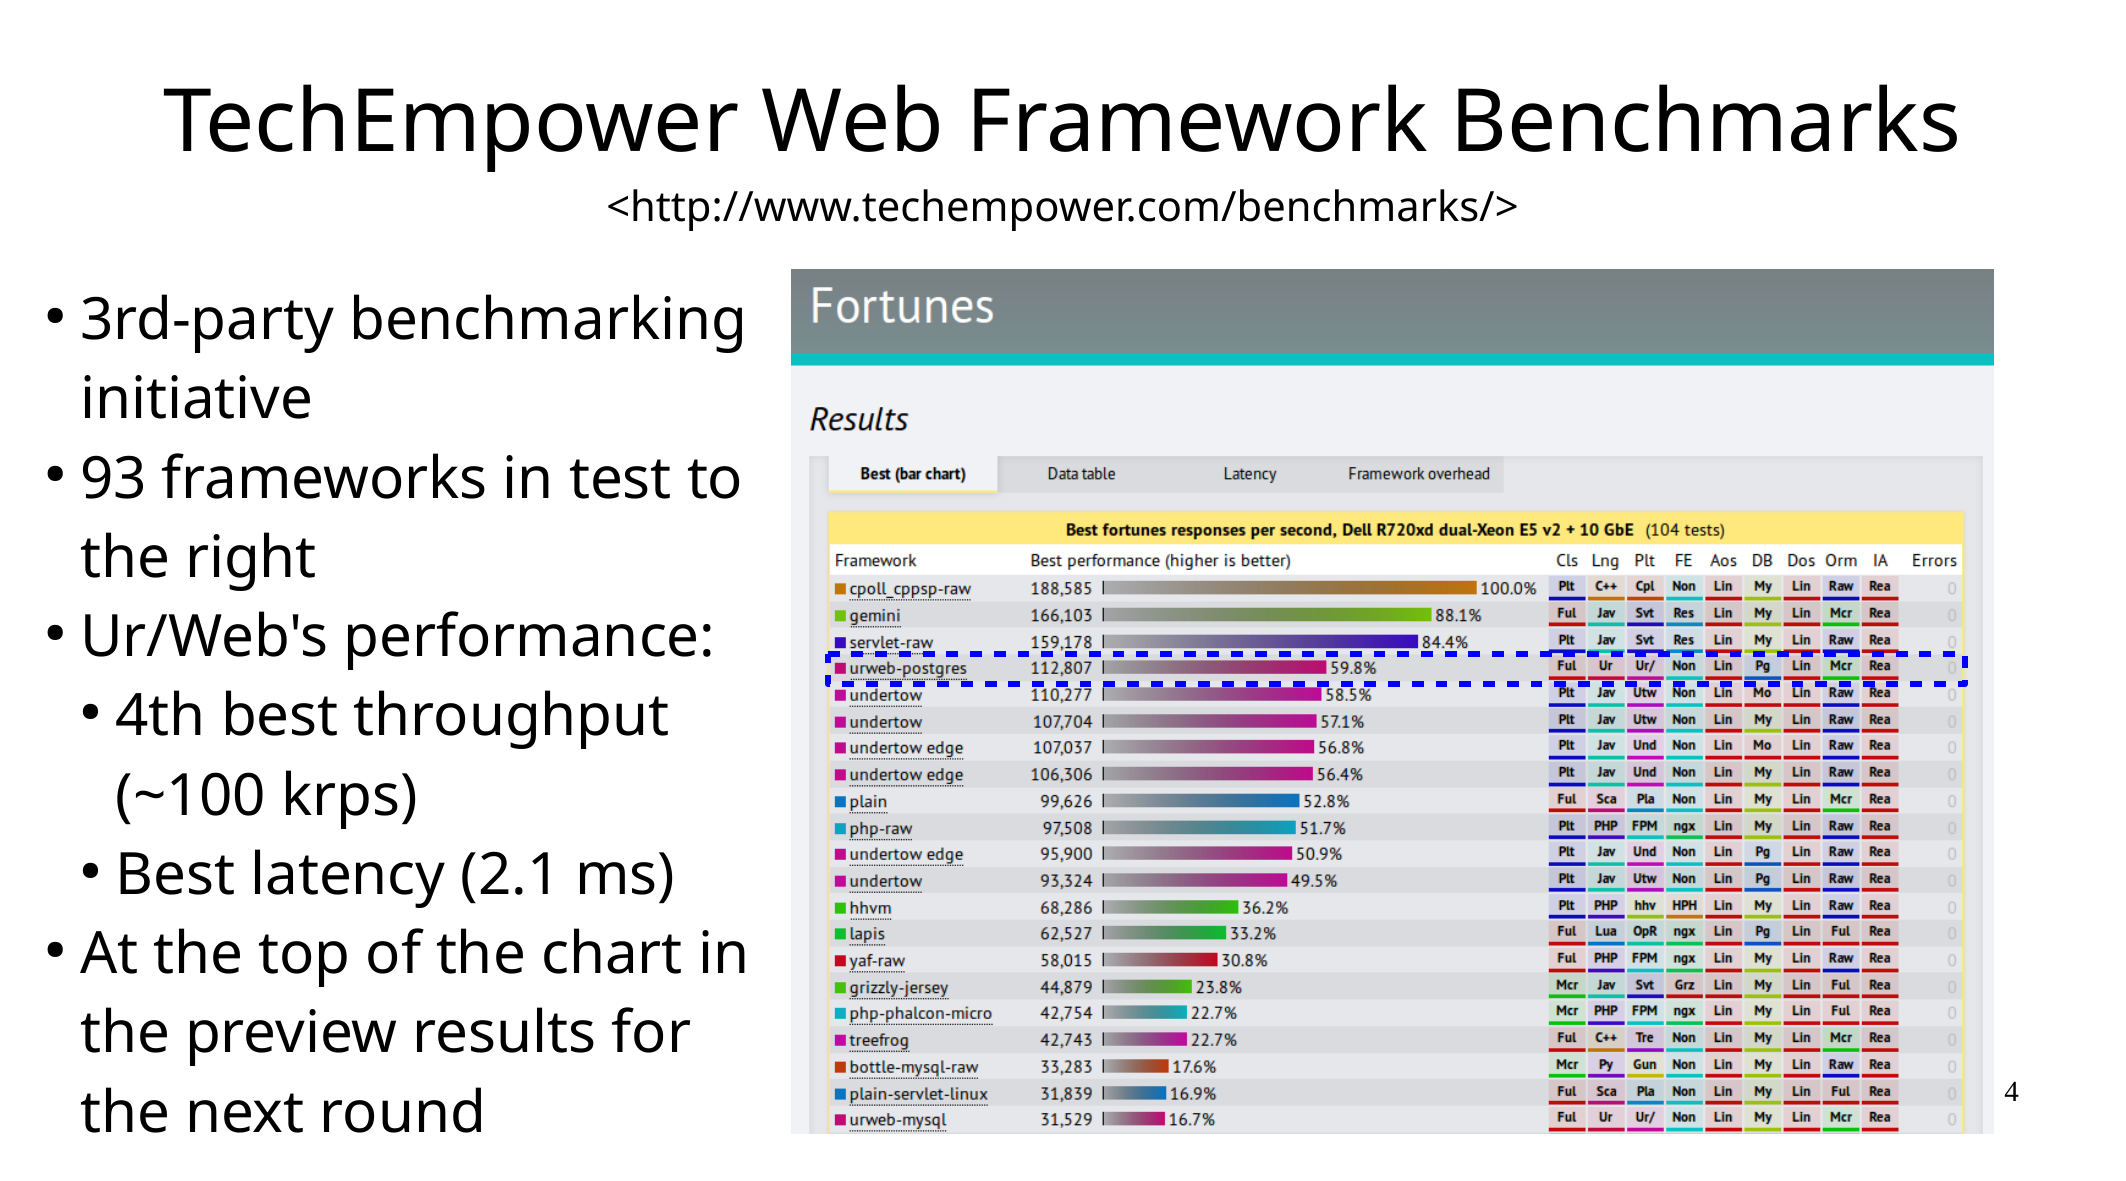

# TechEmpower Web Framework Benchmarks <http://www.techempower.com/benchmarks/>
3rd-party benchmarking initiative
93 frameworks in test to the right
Ur/Web's performance:
4th best throughput (~100 krps)
Best latency (2.1 ms)
At the top of the chart in the preview results for the next round
4